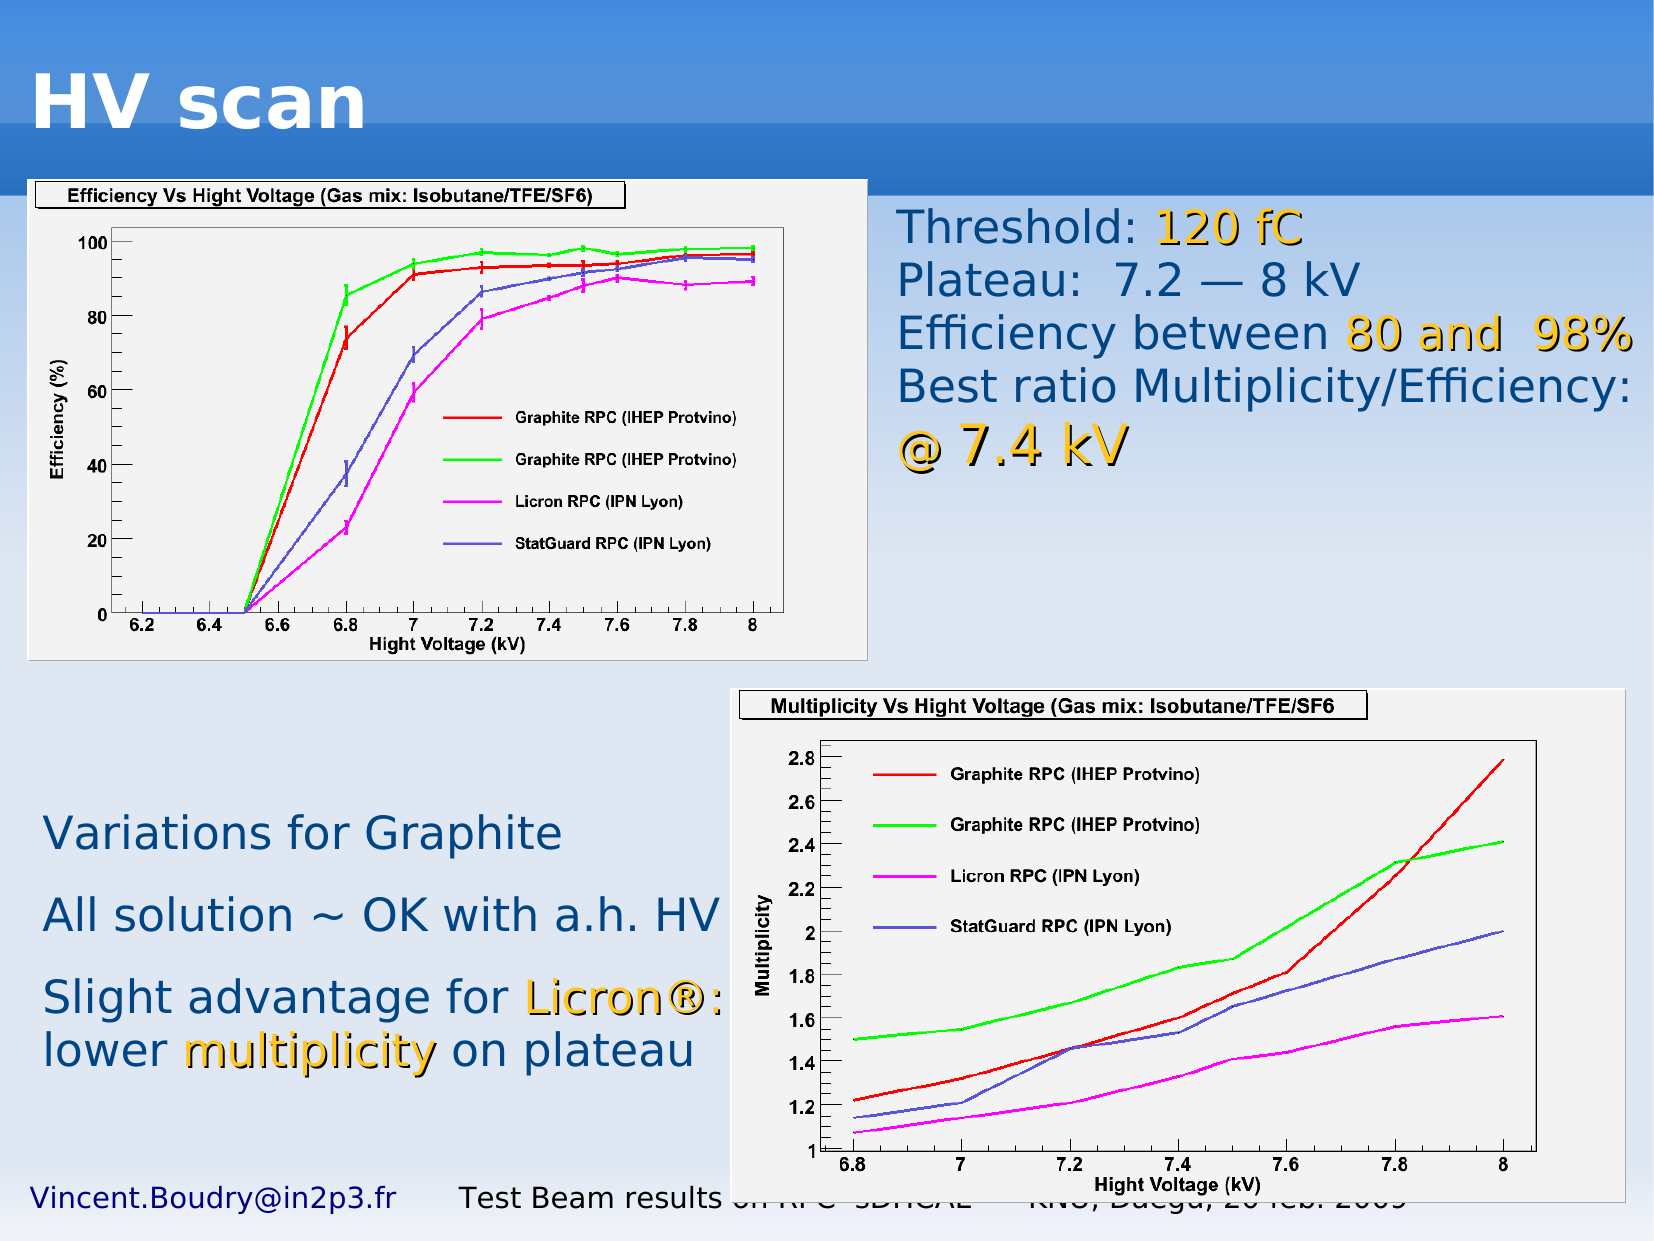

# HV scan
Threshold: 120 fC
Plateau: 7.2 — 8 kV
Efficiency between 80 and 98%
Best ratio Multiplicity/Efficiency: @ 7.4 kV
Variations for Graphite
All solution ~ OK with a.h. HV
Slight advantage for Licron®:
lower multiplicity on plateau
Vincent.Boudry@in2p3.fr
Test Beam results on RPC sDHCAL — KNU, Daegu, 20 feb. 2009